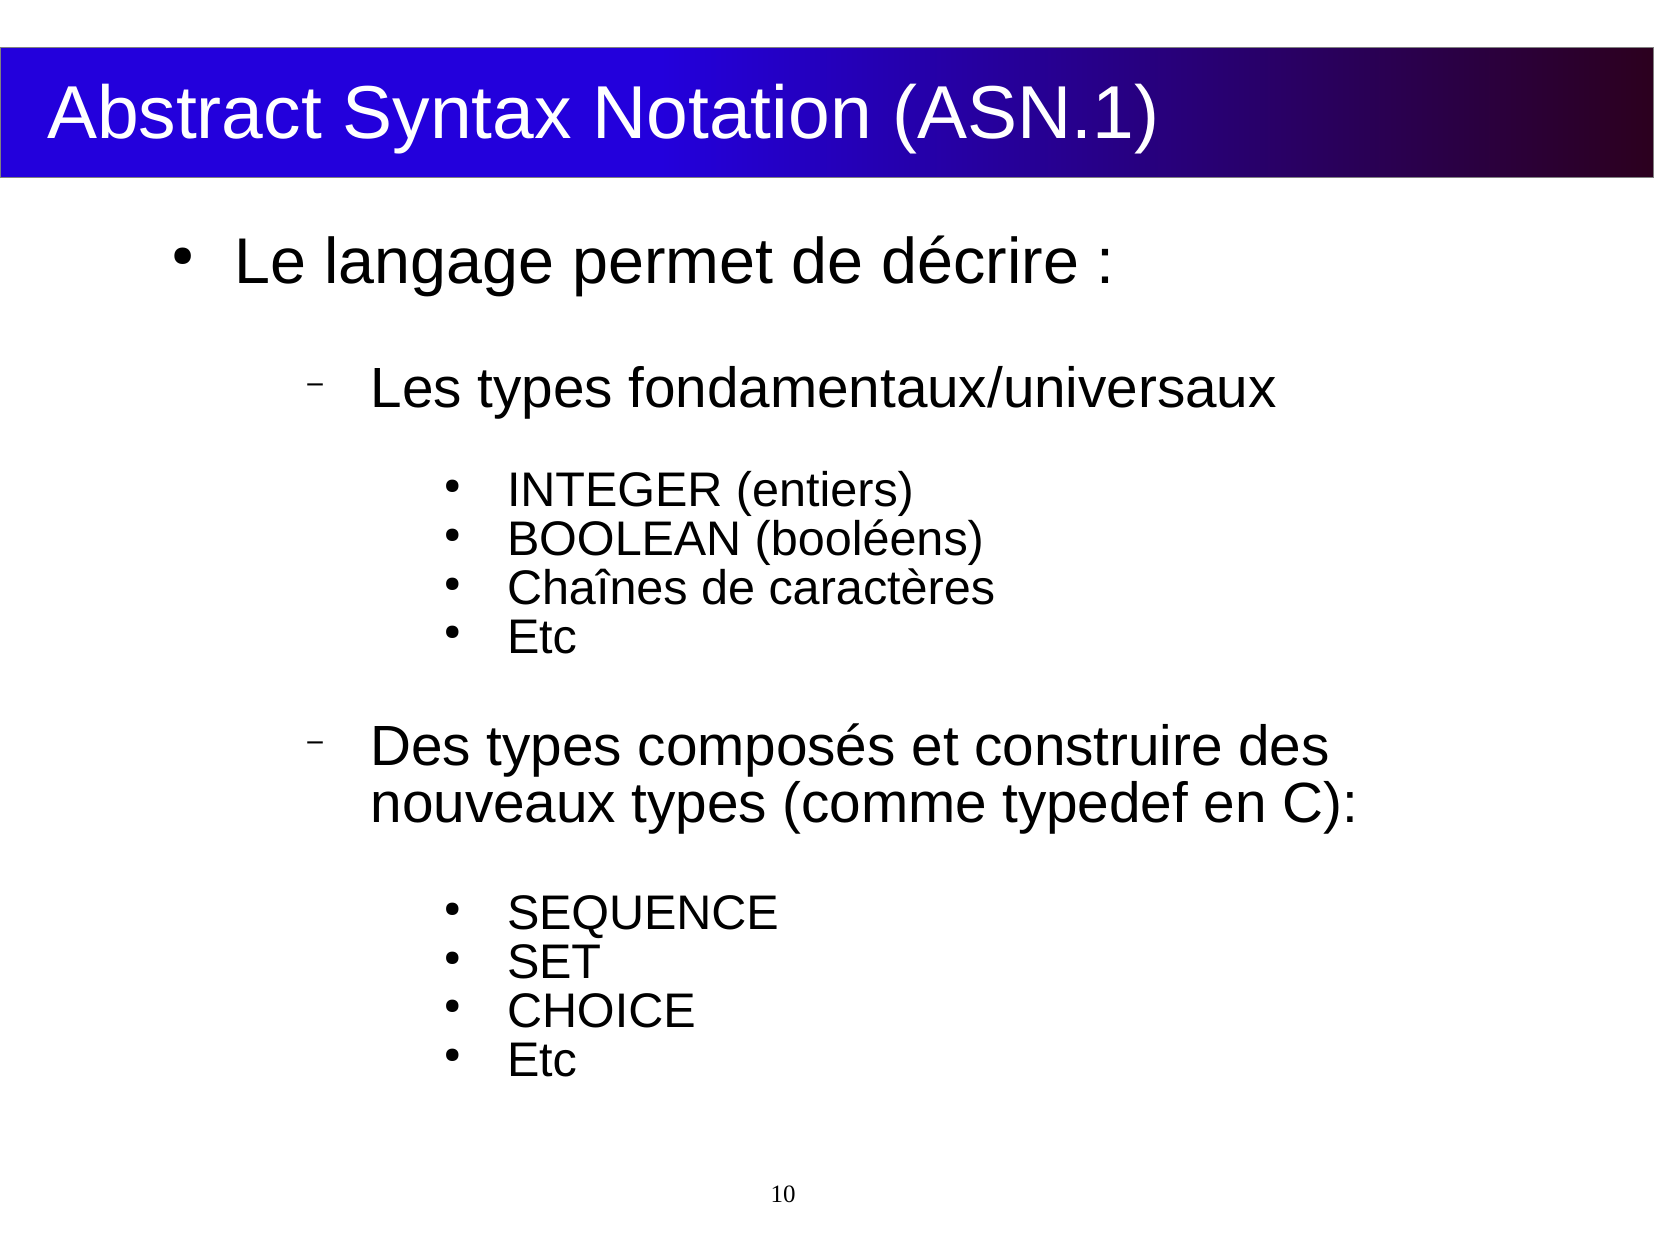

# Abstract Syntax Notation (ASN.1)
Le langage permet de décrire :
Les types fondamentaux/universaux
INTEGER (entiers)
BOOLEAN (booléens)
Chaînes de caractères
Etc
Des types composés et construire des
nouveaux types (comme typedef en C):
SEQUENCE
SET
CHOICE
Etc